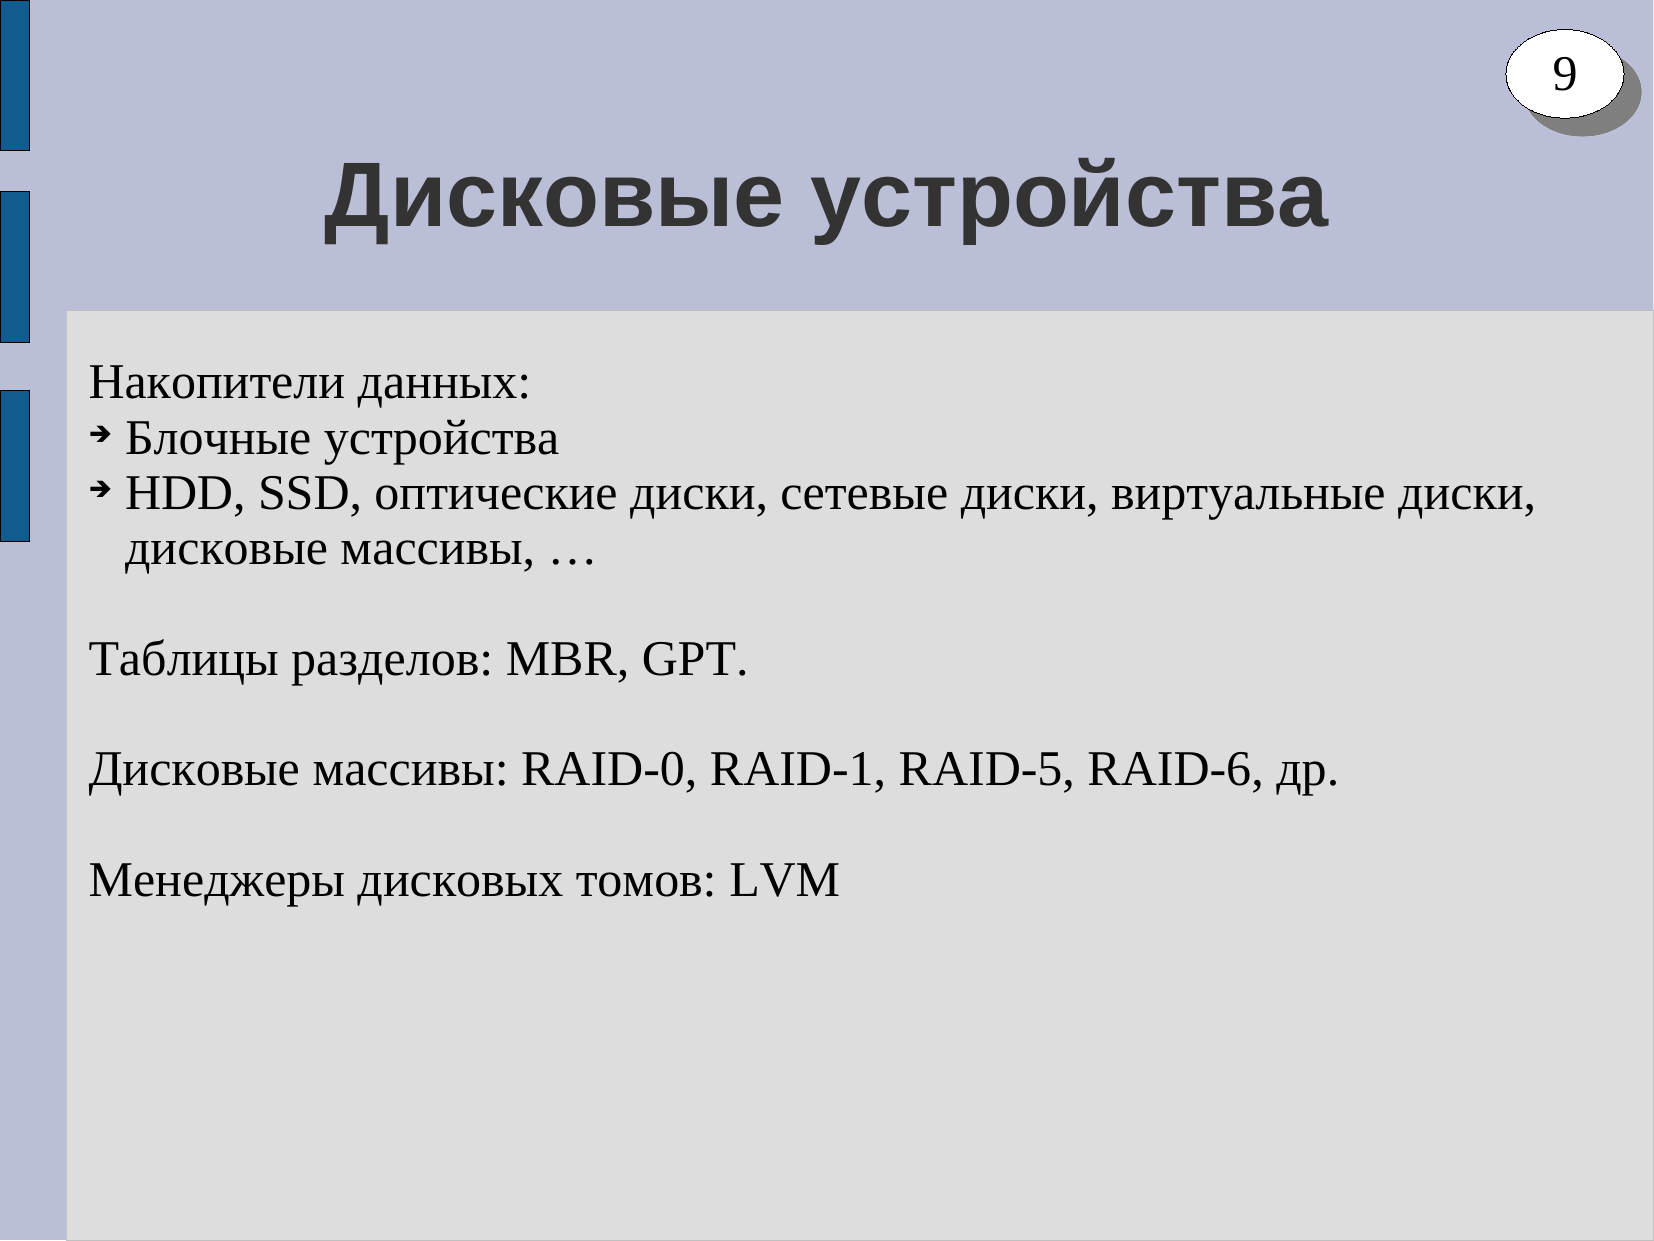

9
# Дисковые устройства
Накопители данных:
 Блочные устройства
 HDD, SSD, оптические диски, сетевые диски, виртуальные диски,
 дисковые массивы, …
Таблицы разделов: MBR, GPT.
Дисковые массивы: RAID-0, RAID-1, RAID-5, RAID-6, др.
Менеджеры дисковых томов: LVM